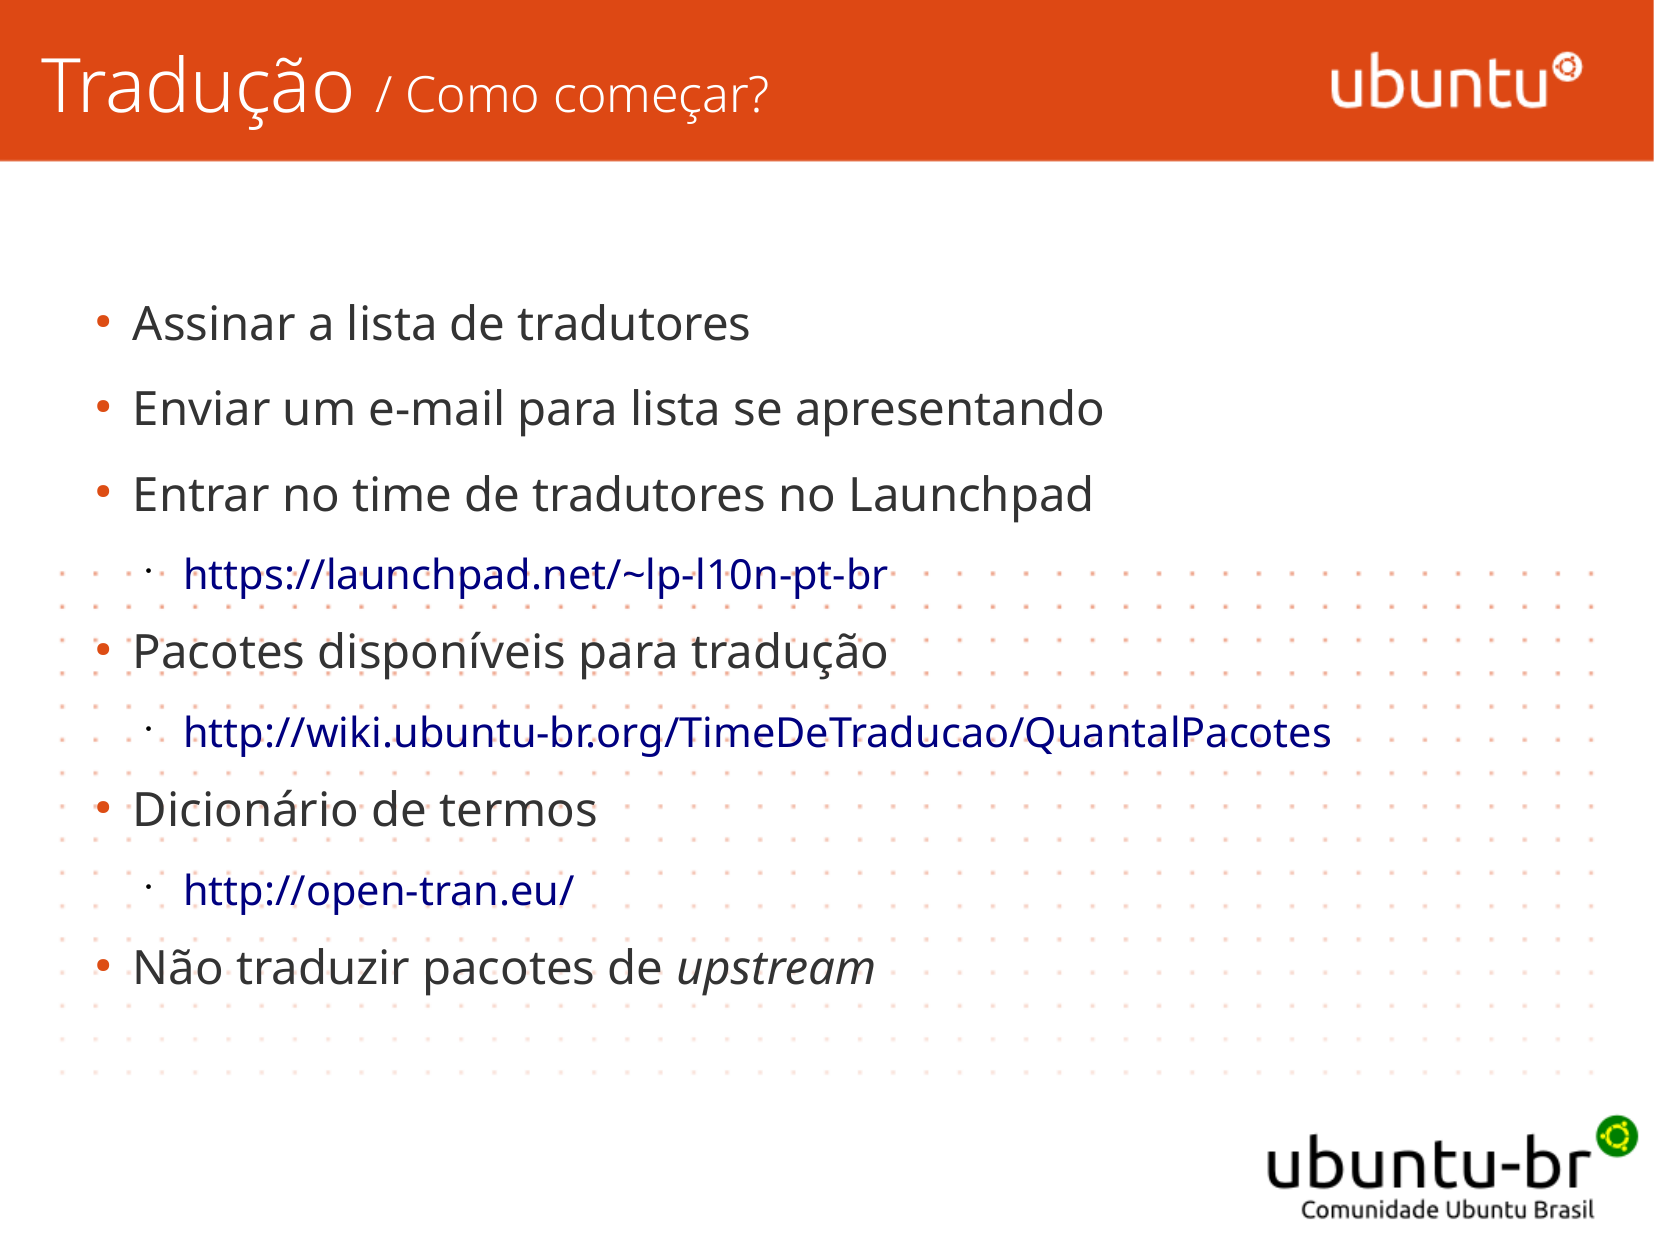

# Tradução / Como começar?
Assinar a lista de tradutores
Enviar um e-mail para lista se apresentando
Entrar no time de tradutores no Launchpad
https://launchpad.net/~lp-l10n-pt-br
Pacotes disponíveis para tradução
http://wiki.ubuntu-br.org/TimeDeTraducao/QuantalPacotes
Dicionário de termos
http://open-tran.eu/
Não traduzir pacotes de upstream